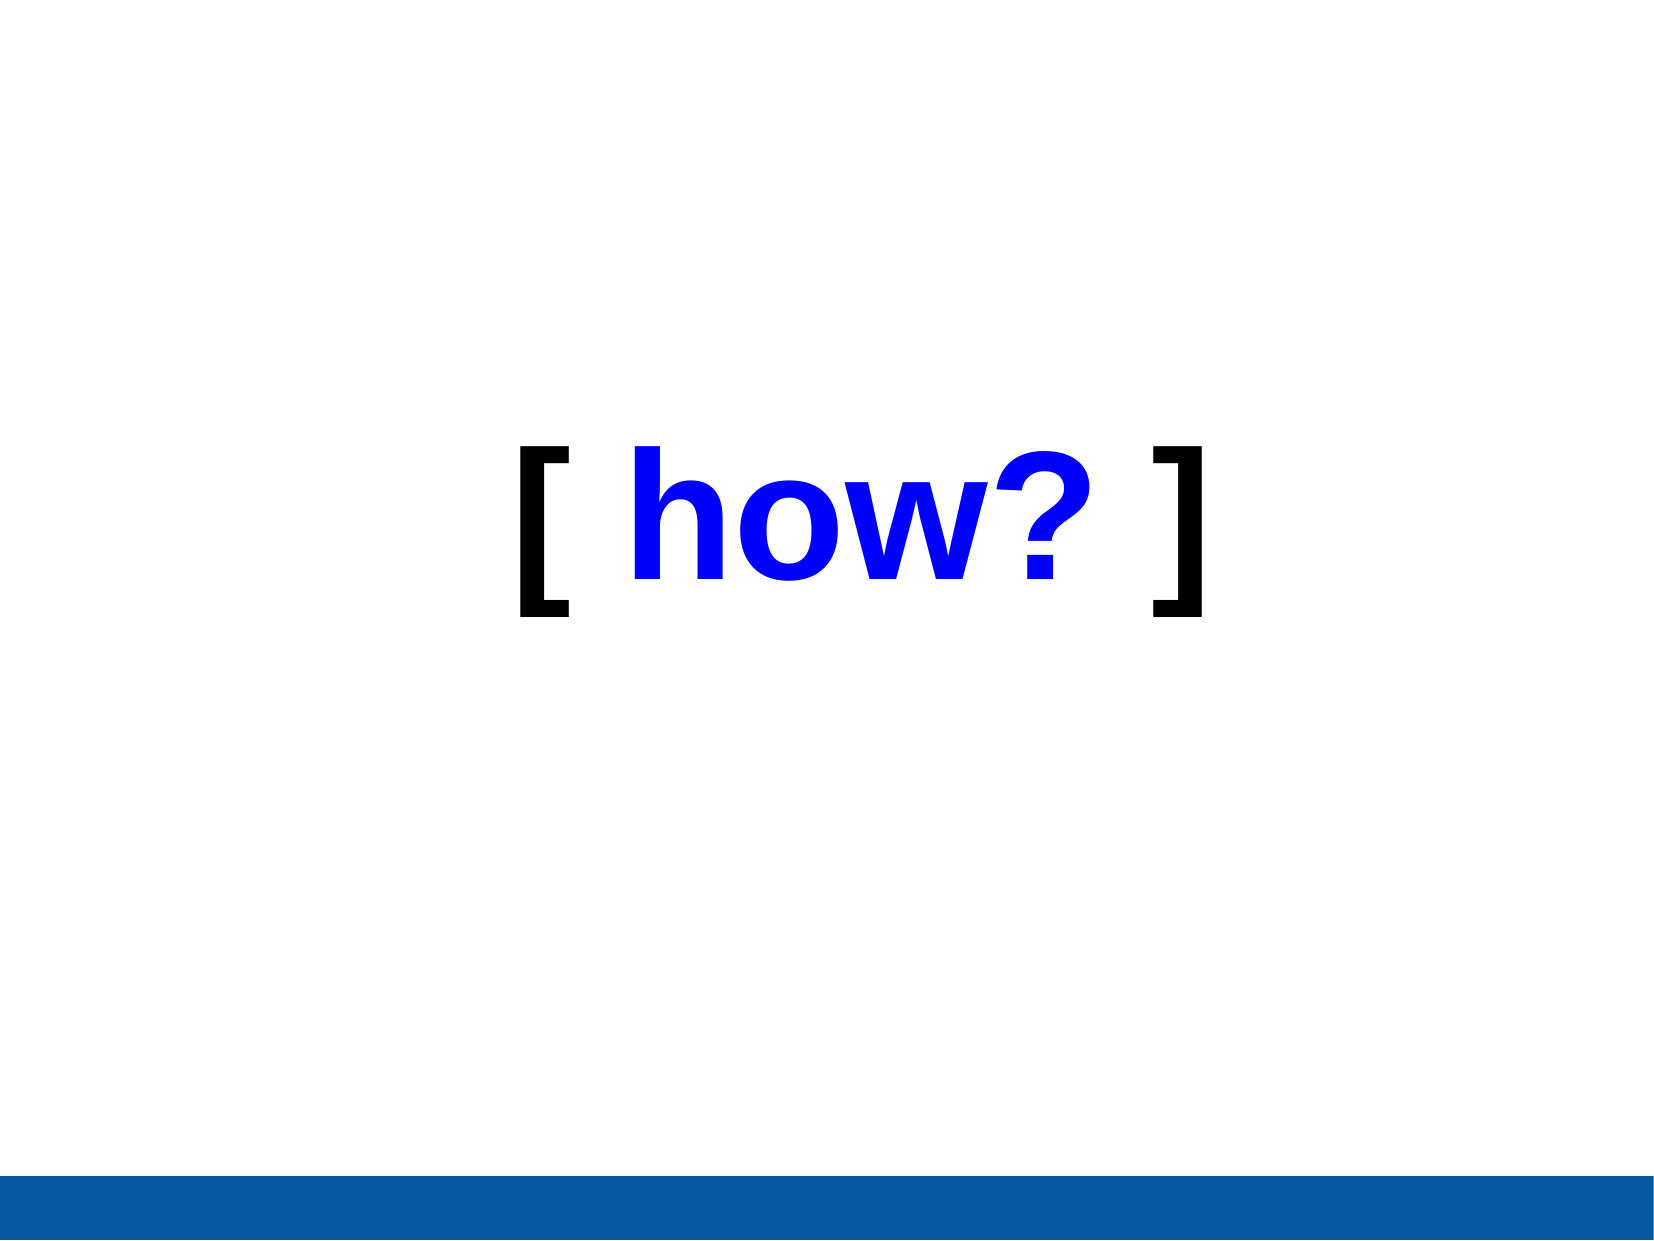

[ how? ]
# [ scalability ]